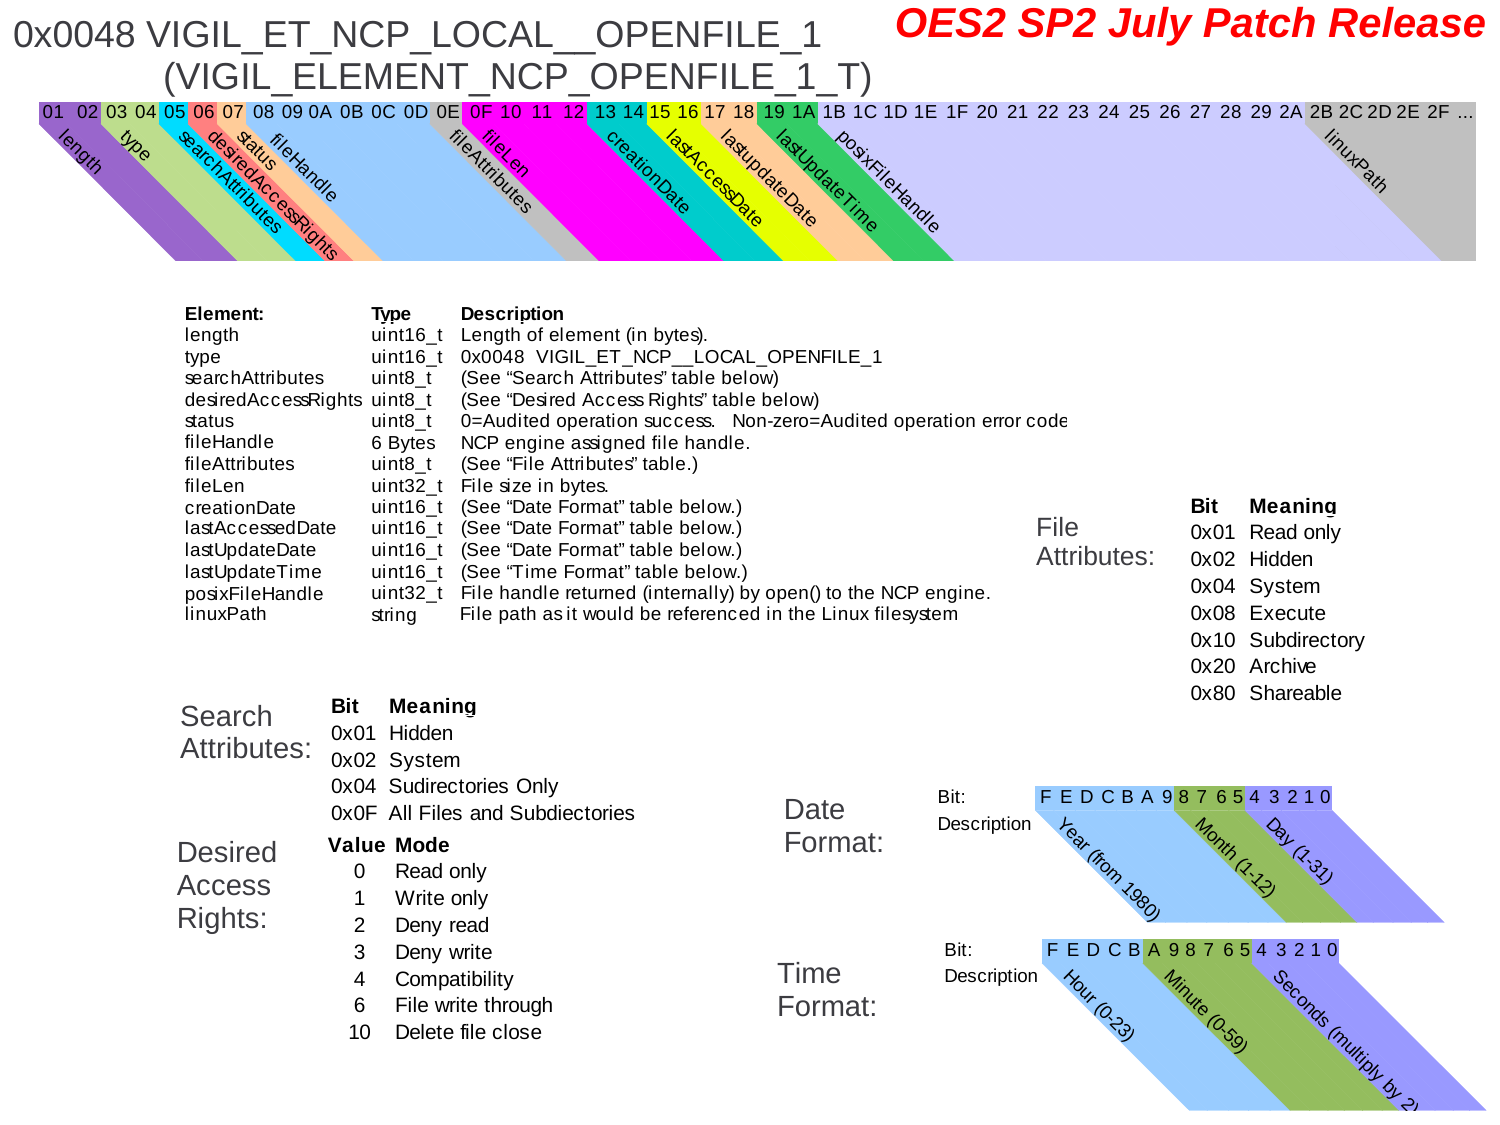

OES2 SP2 July Patch Release
0x0048 VIGIL_ET_NCP_LOCAL__OPENFILE_1
	(VIGIL_ELEMENT_NCP_OPENFILE_1_T)
File
Attributes:
Search
Attributes:
Date
Format:
Desired
Access
Rights:
Time
Format: